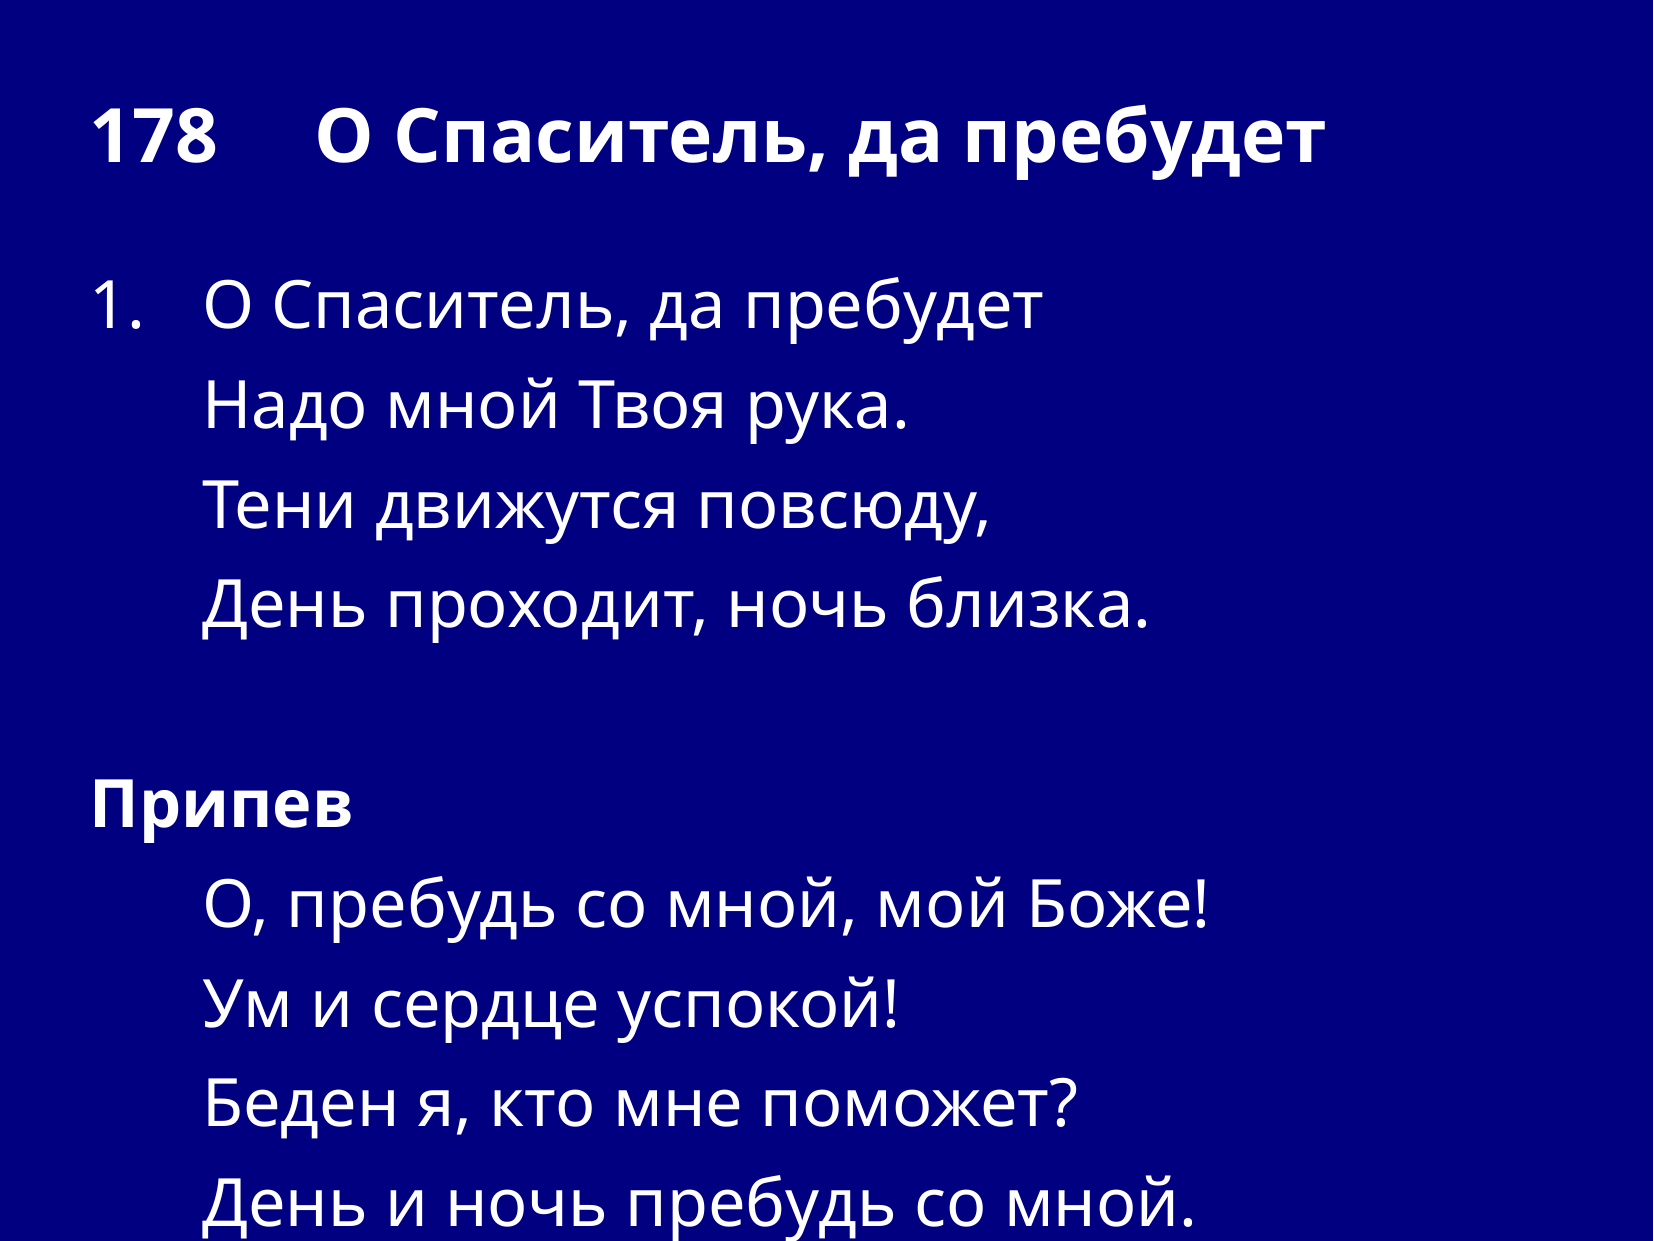

178	О Спаситель, да пребудет
1.	О Спаситель, да пребудет
	Надо мной Твоя рука.
	Тени движутся повсюду,
	День проходит, ночь близка.
Припев
	О, пребудь со мной, мой Боже!
	Ум и сердце успокой!
	Беден я, кто мне поможет?
	День и ночь пребудь со мной.